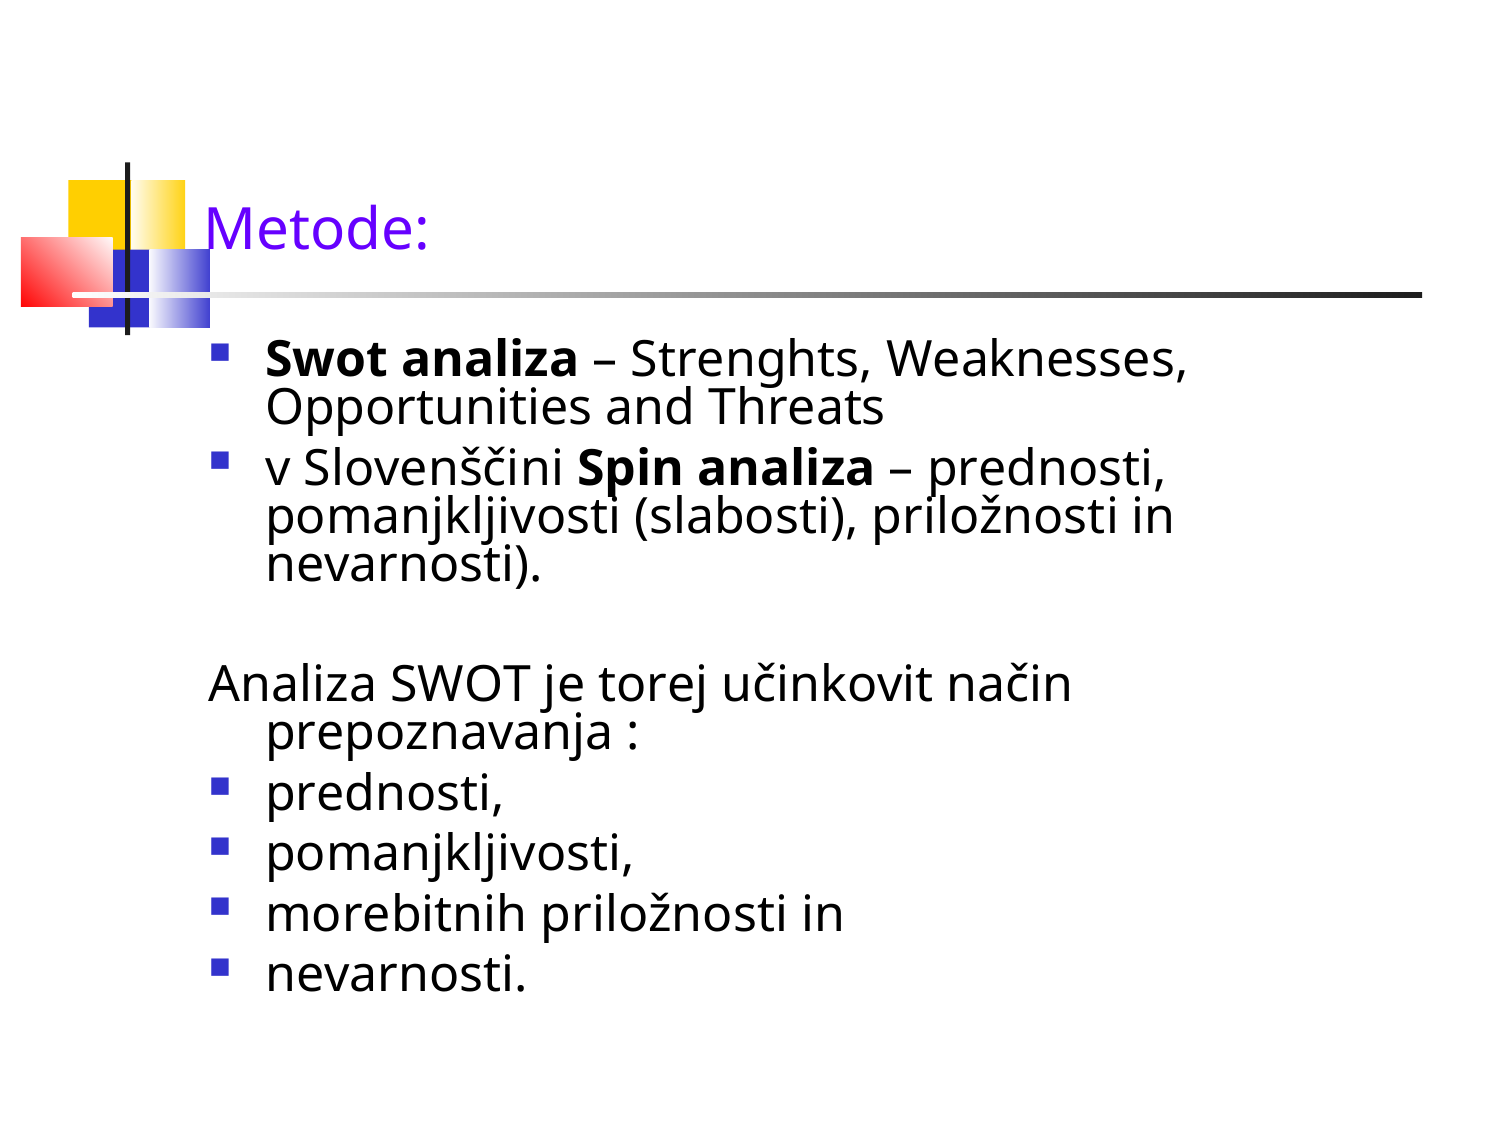

# Metode:
Swot analiza – Strenghts, Weaknesses, Opportunities and Threats
v Slovenščini Spin analiza – prednosti, pomanjkljivosti (slabosti), priložnosti in nevarnosti).
Analiza SWOT je torej učinkovit način prepoznavanja :
prednosti,
pomanjkljivosti,
morebitnih priložnosti in
nevarnosti.